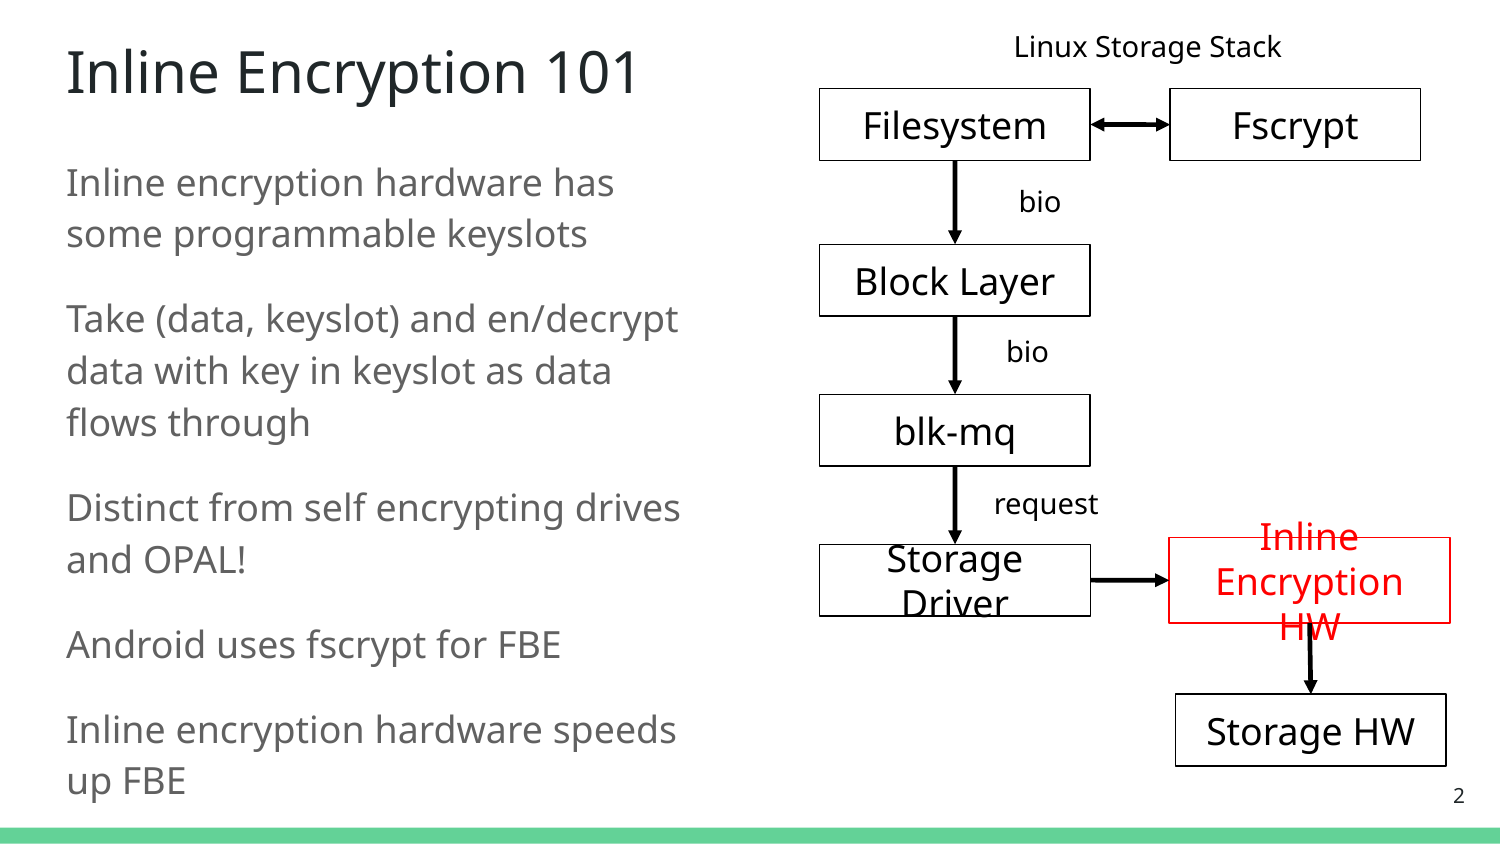

Linux Storage Stack
Filesystem
Block Layer
blk-mq
Storage Driver
Fscrypt
bio
Inline Encryption HW
bio
request
Storage HW
# Inline Encryption 101
Inline encryption hardware has some programmable keyslots
Take (data, keyslot) and en/decrypt data with key in keyslot as data flows through
Distinct from self encrypting drives and OPAL!
Android uses fscrypt for FBE
Inline encryption hardware speeds up FBE